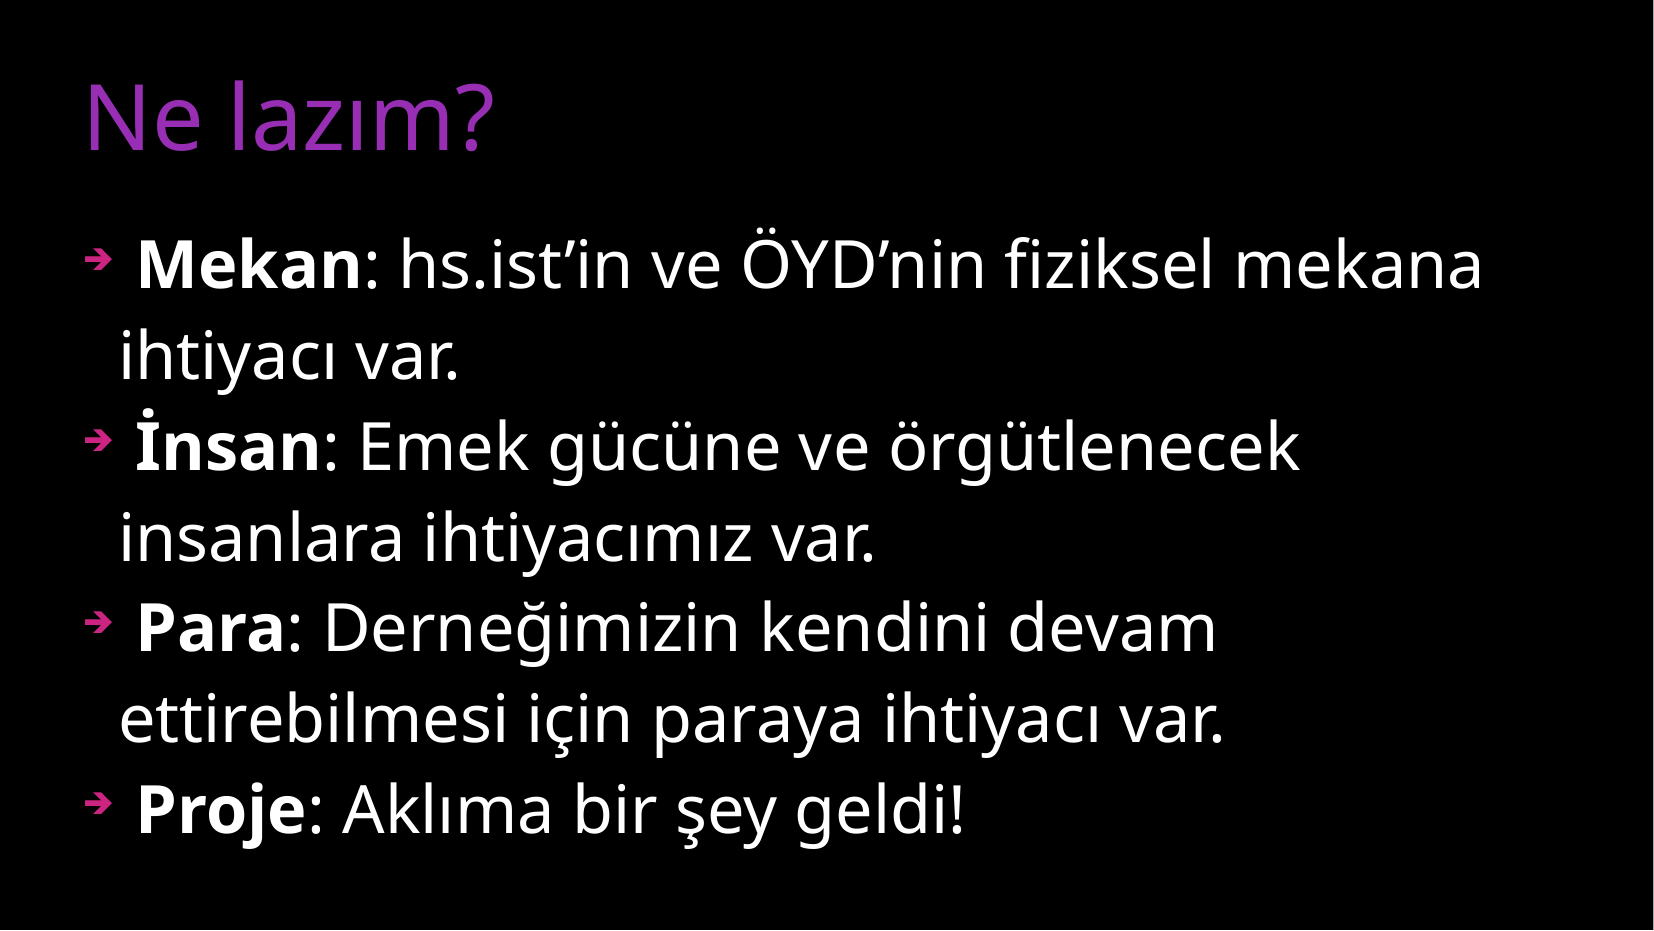

# Ne lazım?
 Mekan: hs.ist’in ve ÖYD’nin fiziksel mekana ihtiyacı var.
 İnsan: Emek gücüne ve örgütlenecek insanlara ihtiyacımız var.
 Para: Derneğimizin kendini devam ettirebilmesi için paraya ihtiyacı var.
 Proje: Aklıma bir şey geldi!